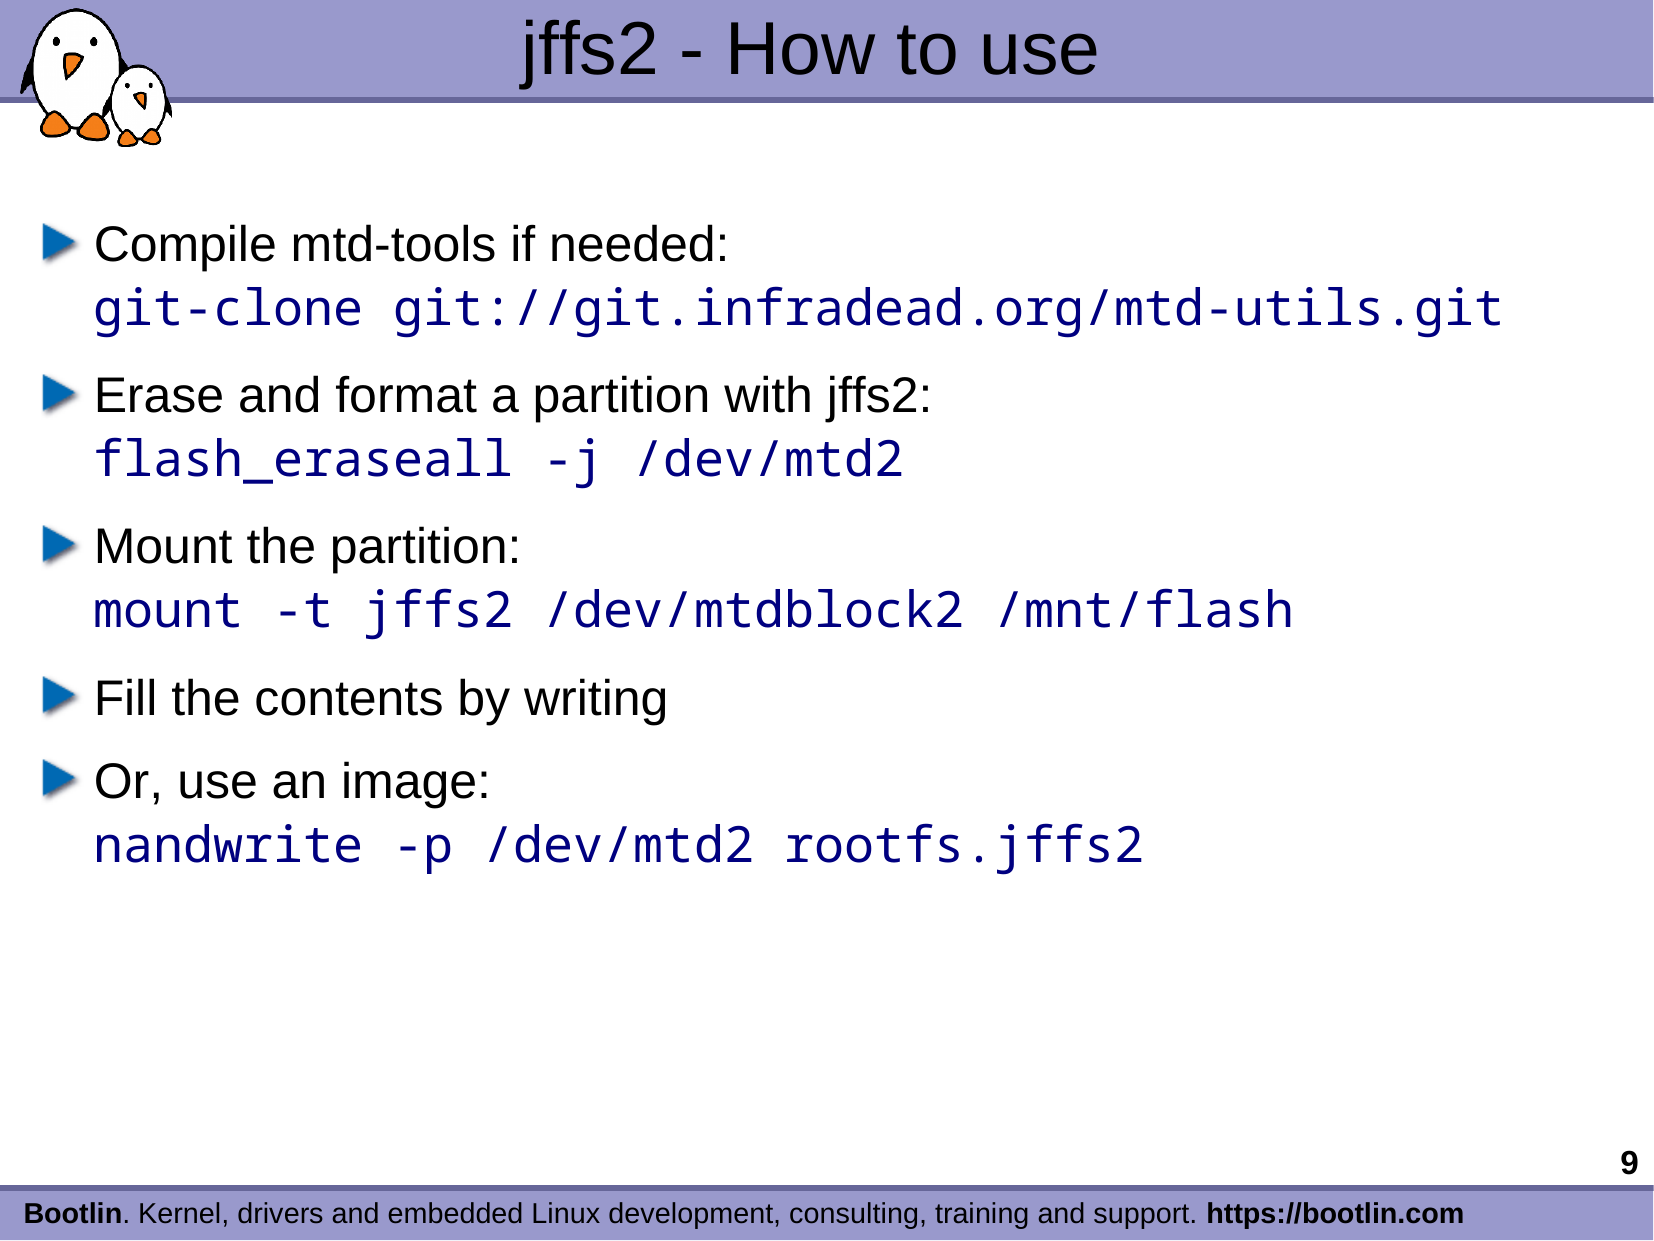

# jffs2 - How to use
Compile mtd-tools if needed:
git-clone git://git.infradead.org/mtd-utils.git
Erase and format a partition with jffs2:
flash_eraseall -j /dev/mtd2
Mount the partition:
mount -t jffs2 /dev/mtdblock2 /mnt/flash
Fill the contents by writing
Or, use an image:
nandwrite -p /dev/mtd2 rootfs.jffs2